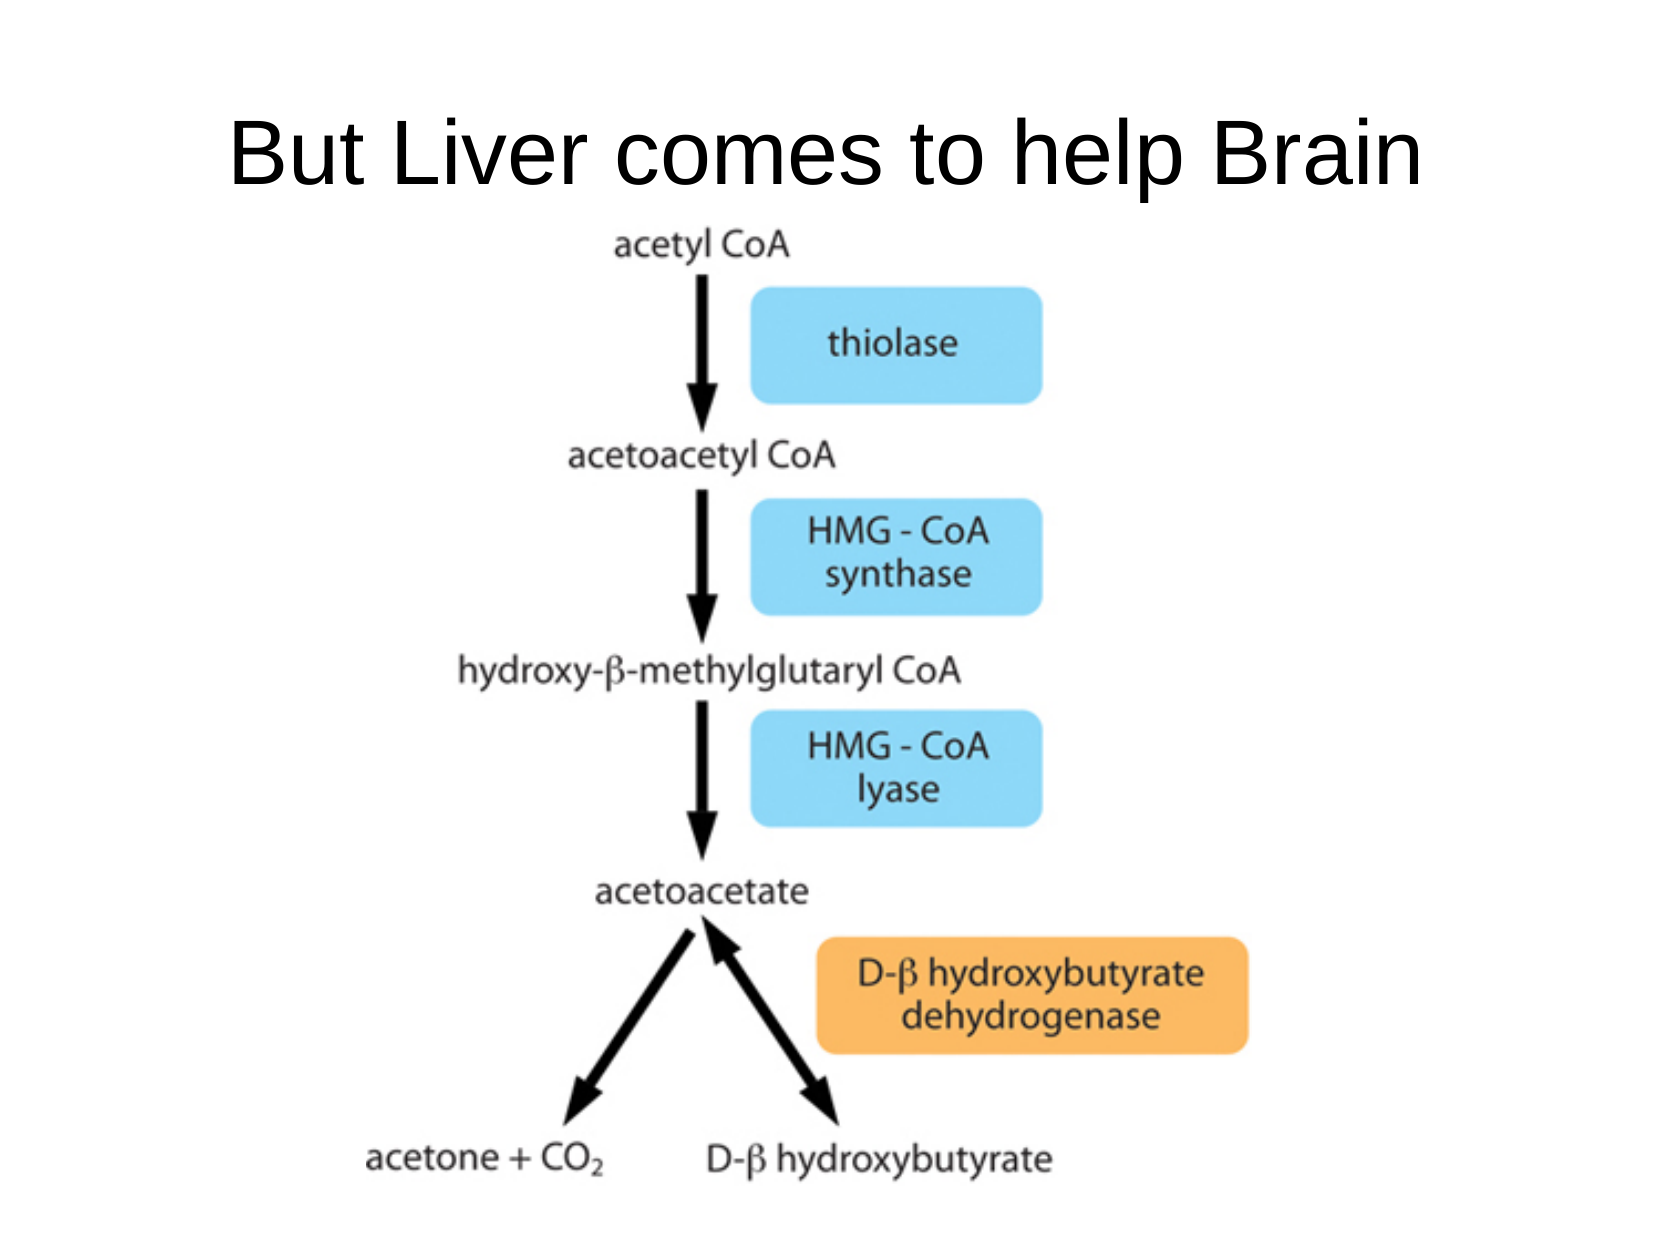

# But Liver comes to help Brain